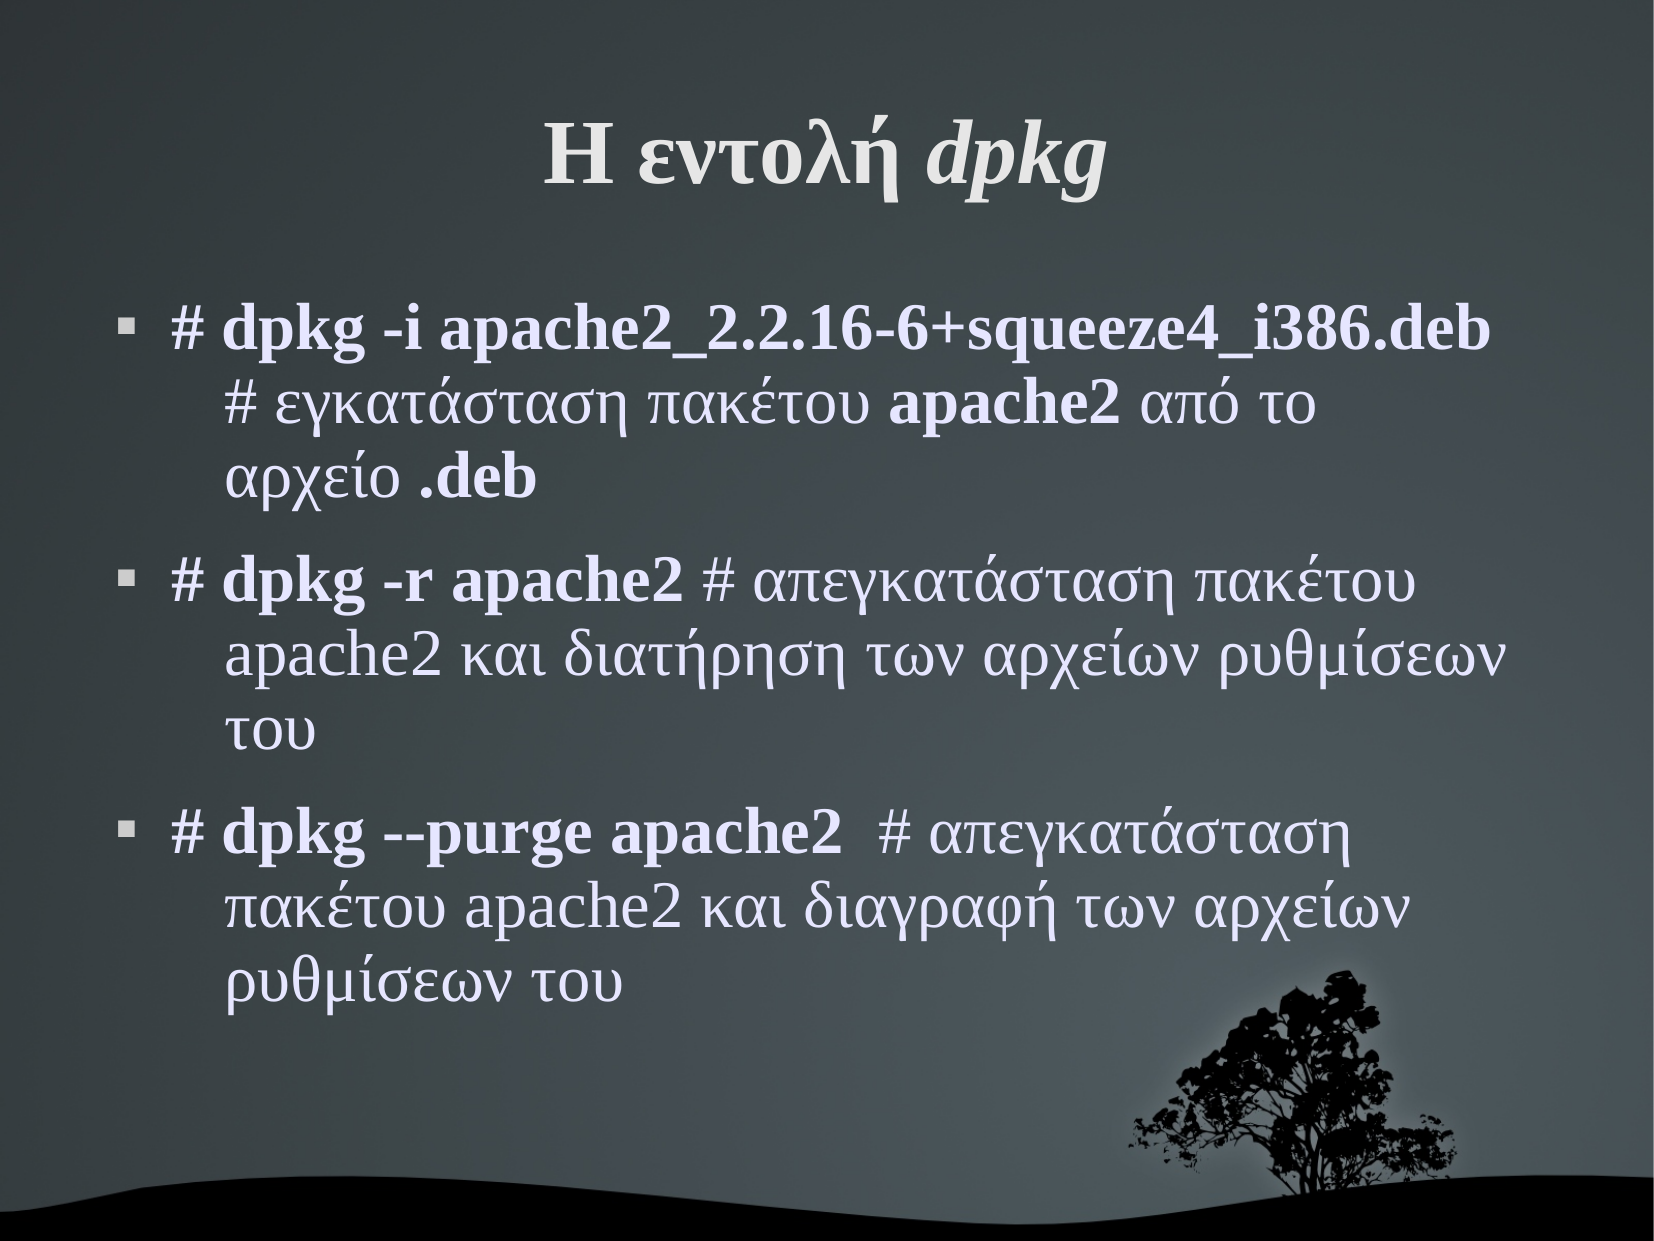

# H εντολή dpkg
# dpkg -i apache2_2.2.16-6+squeeze4_i386.deb # εγκατάσταση πακέτου apache2 από το αρχείο .deb
# dpkg -r apache2 # απεγκατάσταση πακέτου apache2 και διατήρηση των αρχείων ρυθμίσεων του
# dpkg --purge apache2 # απεγκατάσταση πακέτου apache2 και διαγραφή των αρχείων ρυθμίσεων του